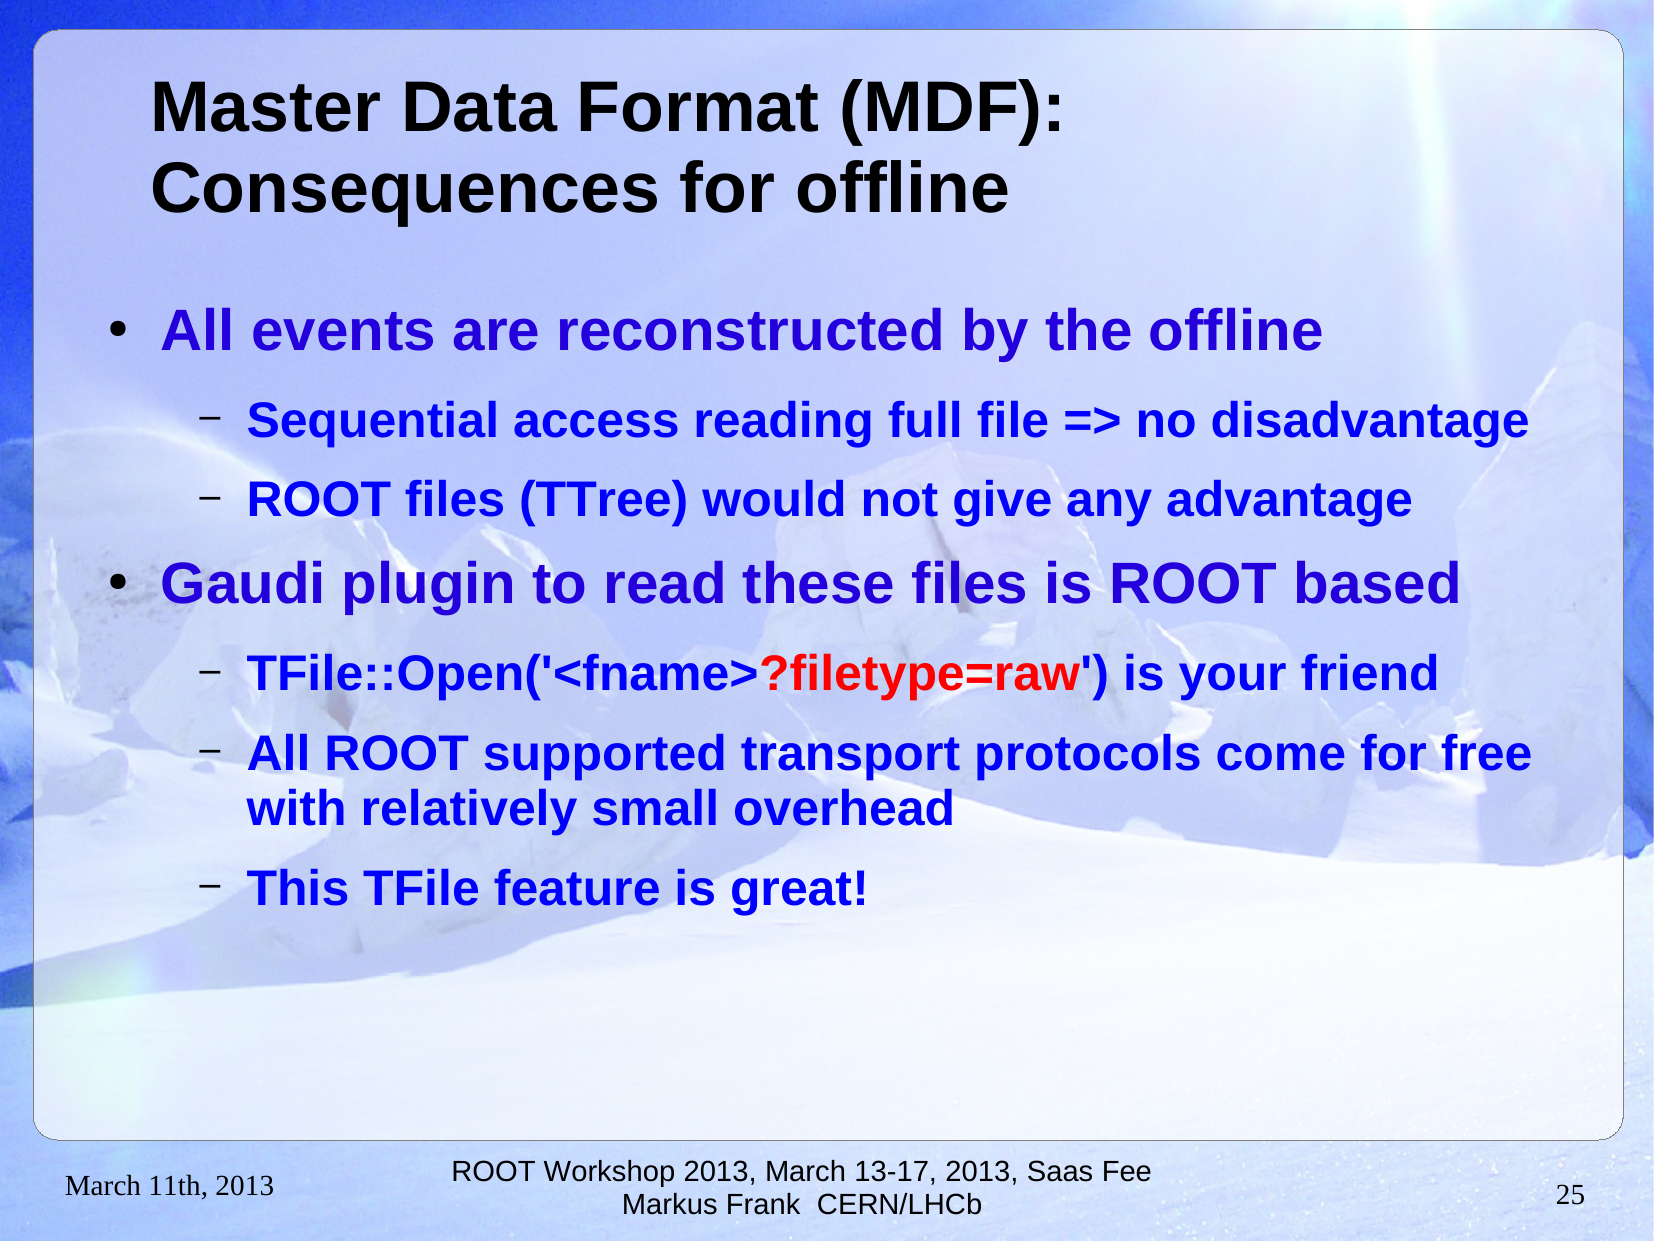

# Master Data Format (MDF): Consequences for offline
All events are reconstructed by the offline
Sequential access reading full file => no disadvantage
ROOT files (TTree) would not give any advantage
Gaudi plugin to read these files is ROOT based
TFile::Open('<fname>?filetype=raw') is your friend
All ROOT supported transport protocols come for free
with relatively small overhead
This TFile feature is great!
March 11th, 2013
25